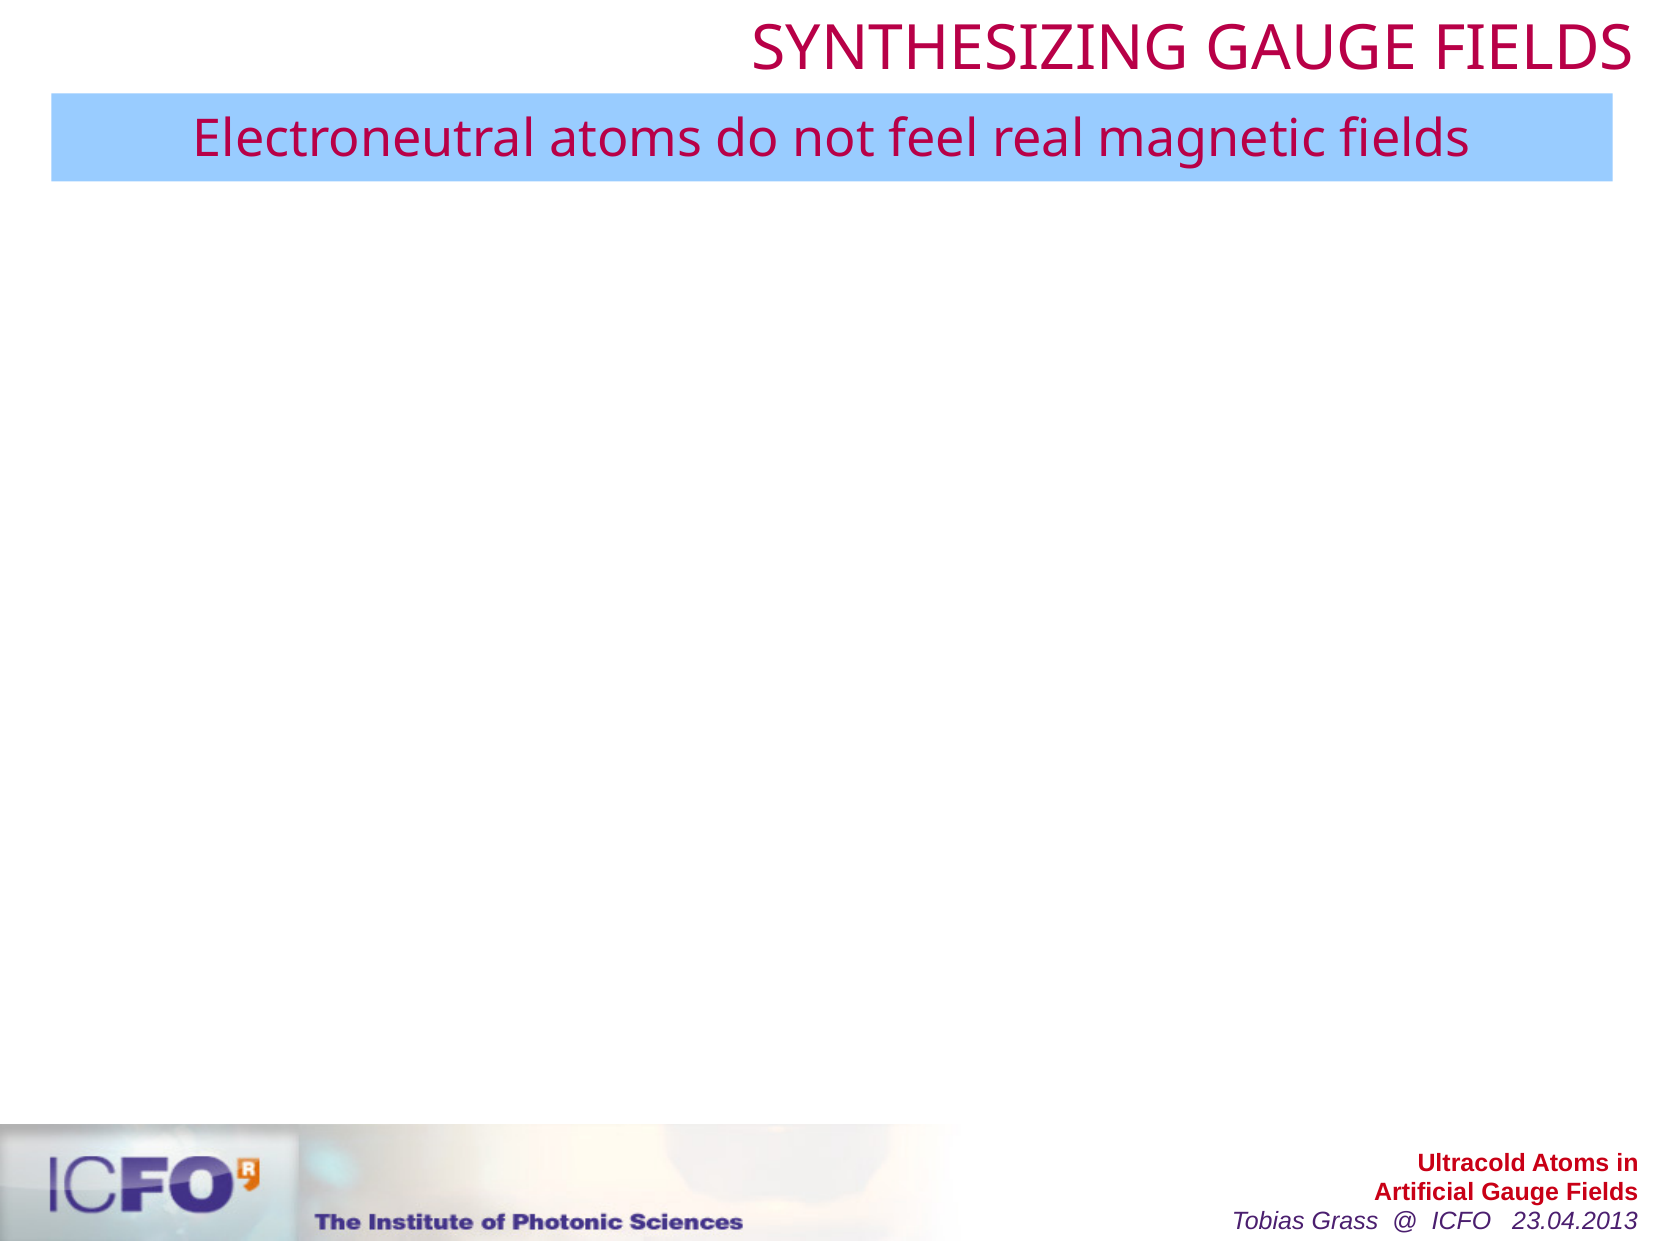

SYNTHESIZING GAUGE FIELDS
Electroneutral atoms do not feel real magnetic fields
Ultracold Atoms in
Artificial Gauge Fields
Tobias Grass @ ICFO 23.04.2013